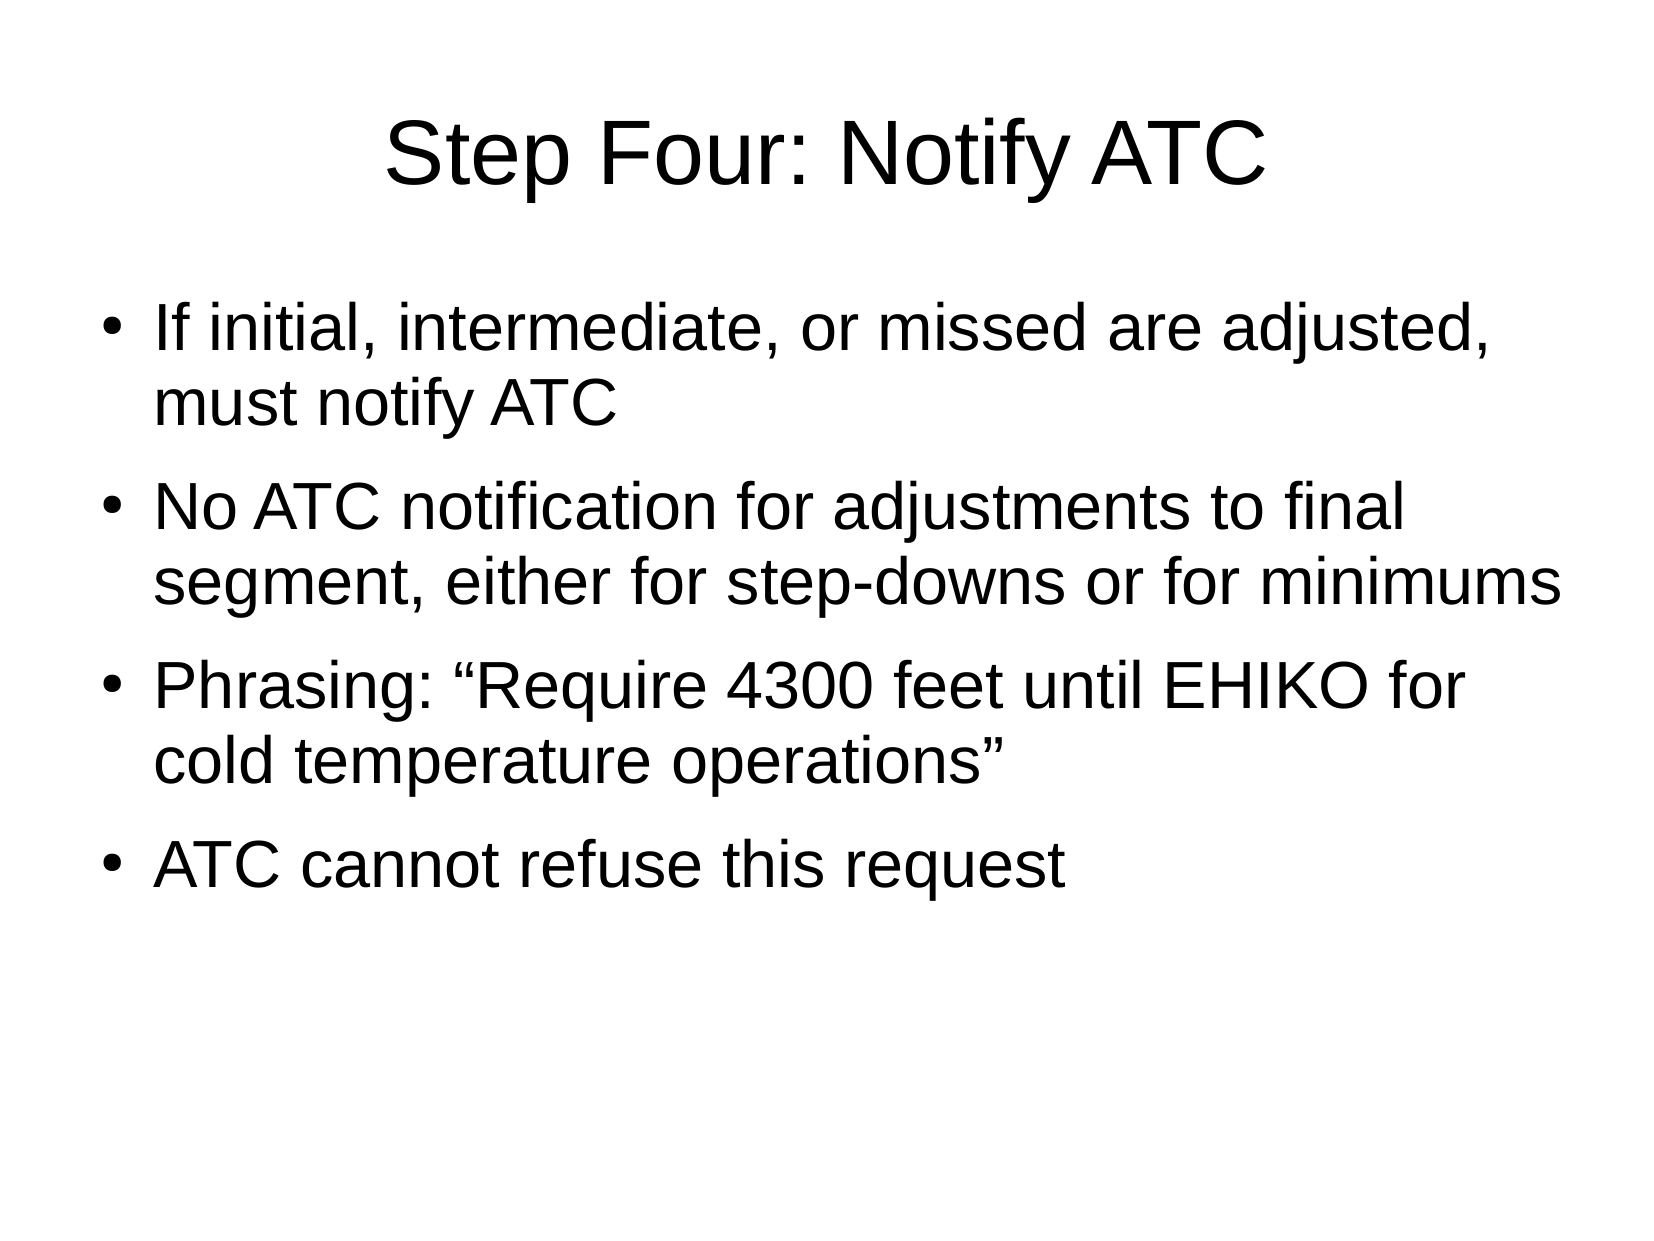

# Step Four: Notify ATC
If initial, intermediate, or missed are adjusted, must notify ATC
No ATC notification for adjustments to final segment, either for step-downs or for minimums
Phrasing: “Require 4300 feet until EHIKO for cold temperature operations”
ATC cannot refuse this request